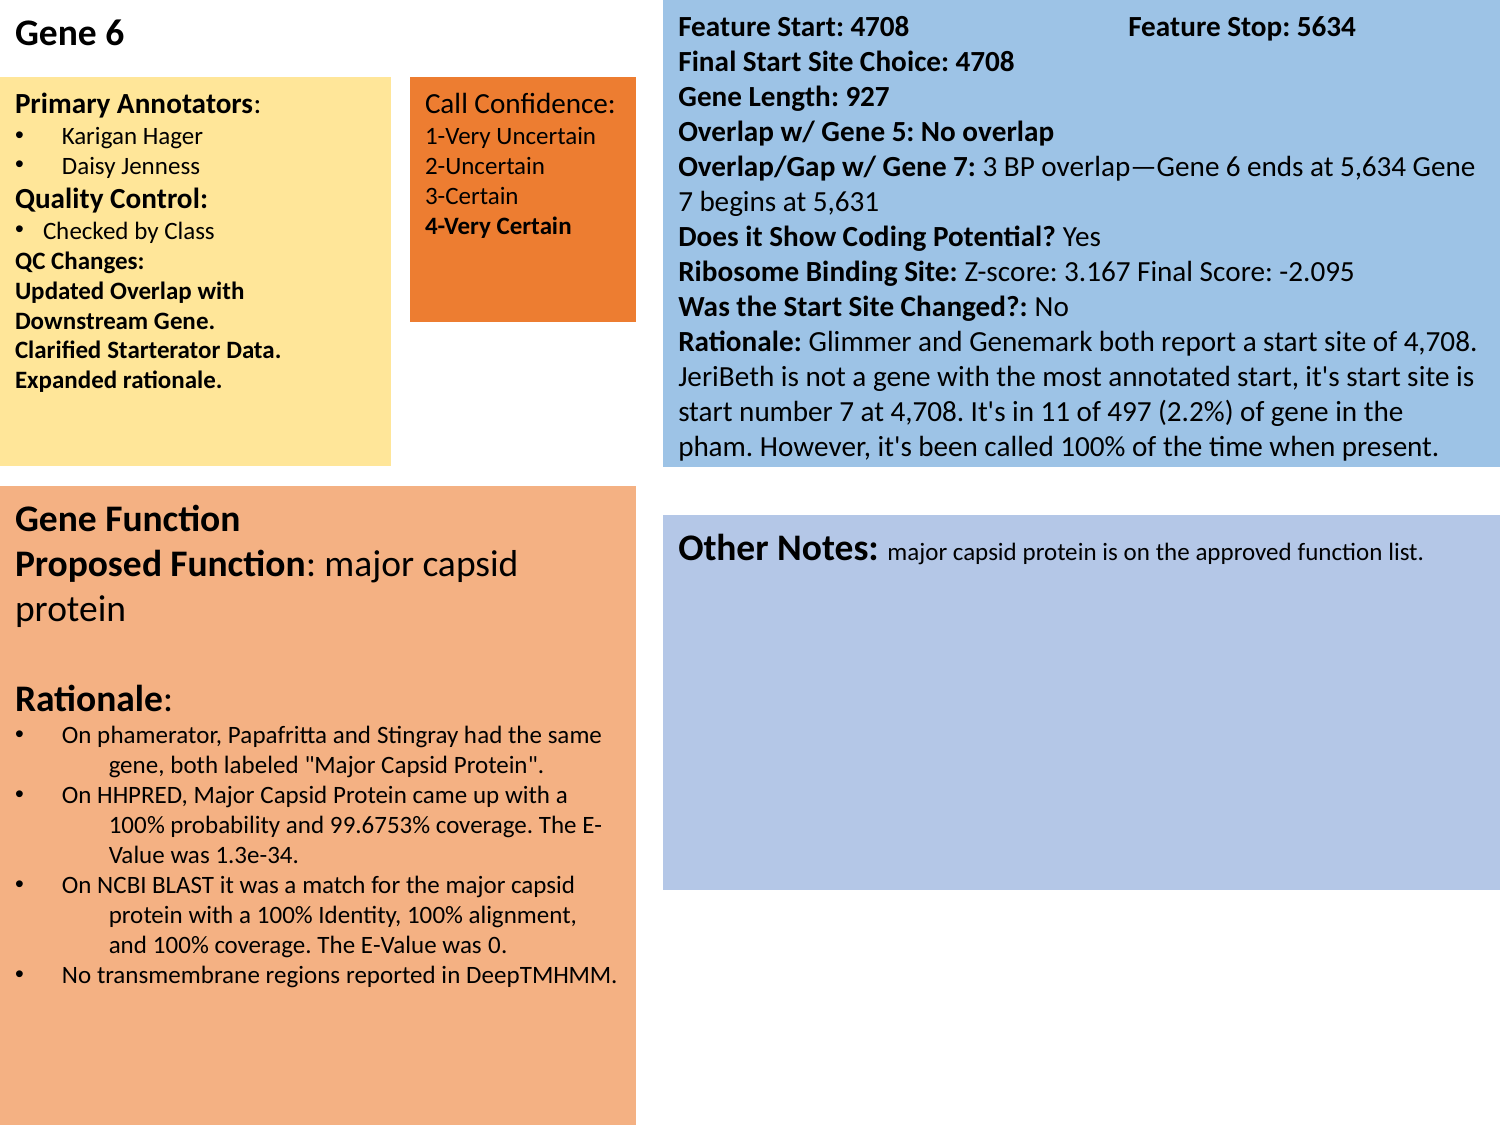

Gene 6
Feature Start: 4708			Feature Stop: 5634
Final Start Site Choice: 4708
Gene Length: 927
Overlap w/ Gene 5: No overlap
Overlap/Gap w/ Gene 7: 3 BP overlap—Gene 6 ends at 5,634 Gene 7 begins at 5,631
Does it Show Coding Potential? Yes
Ribosome Binding Site: Z-score: 3.167 Final Score: -2.095
Was the Start Site Changed?: No
Rationale: Glimmer and Genemark both report a start site of 4,708. JeriBeth is not a gene with the most annotated start, it's start site is start number 7 at 4,708. It's in 11 of 497 (2.2%) of gene in the pham. However, it's been called 100% of the time when present.
Primary Annotators:
Karigan Hager
Daisy Jenness
Quality Control:
Checked by Class
QC Changes:
Updated Overlap with Downstream Gene.
Clarified Starterator Data. Expanded rationale.
Call Confidence:
1-Very Uncertain
2-Uncertain
3-Certain
4-Very Certain
Gene Function
Proposed Function: major capsid protein
Rationale:
On phamerator, Papafritta and Stingray had the same gene, both labeled "Major Capsid Protein".
On HHPRED, Major Capsid Protein came up with a 100% probability and 99.6753% coverage. The E-Value was 1.3e-34.
On NCBI BLAST it was a match for the major capsid protein with a 100% Identity, 100% alignment, and 100% coverage. The E-Value was 0.
No transmembrane regions reported in DeepTMHMM.
Other Notes: major capsid protein is on the approved function list.